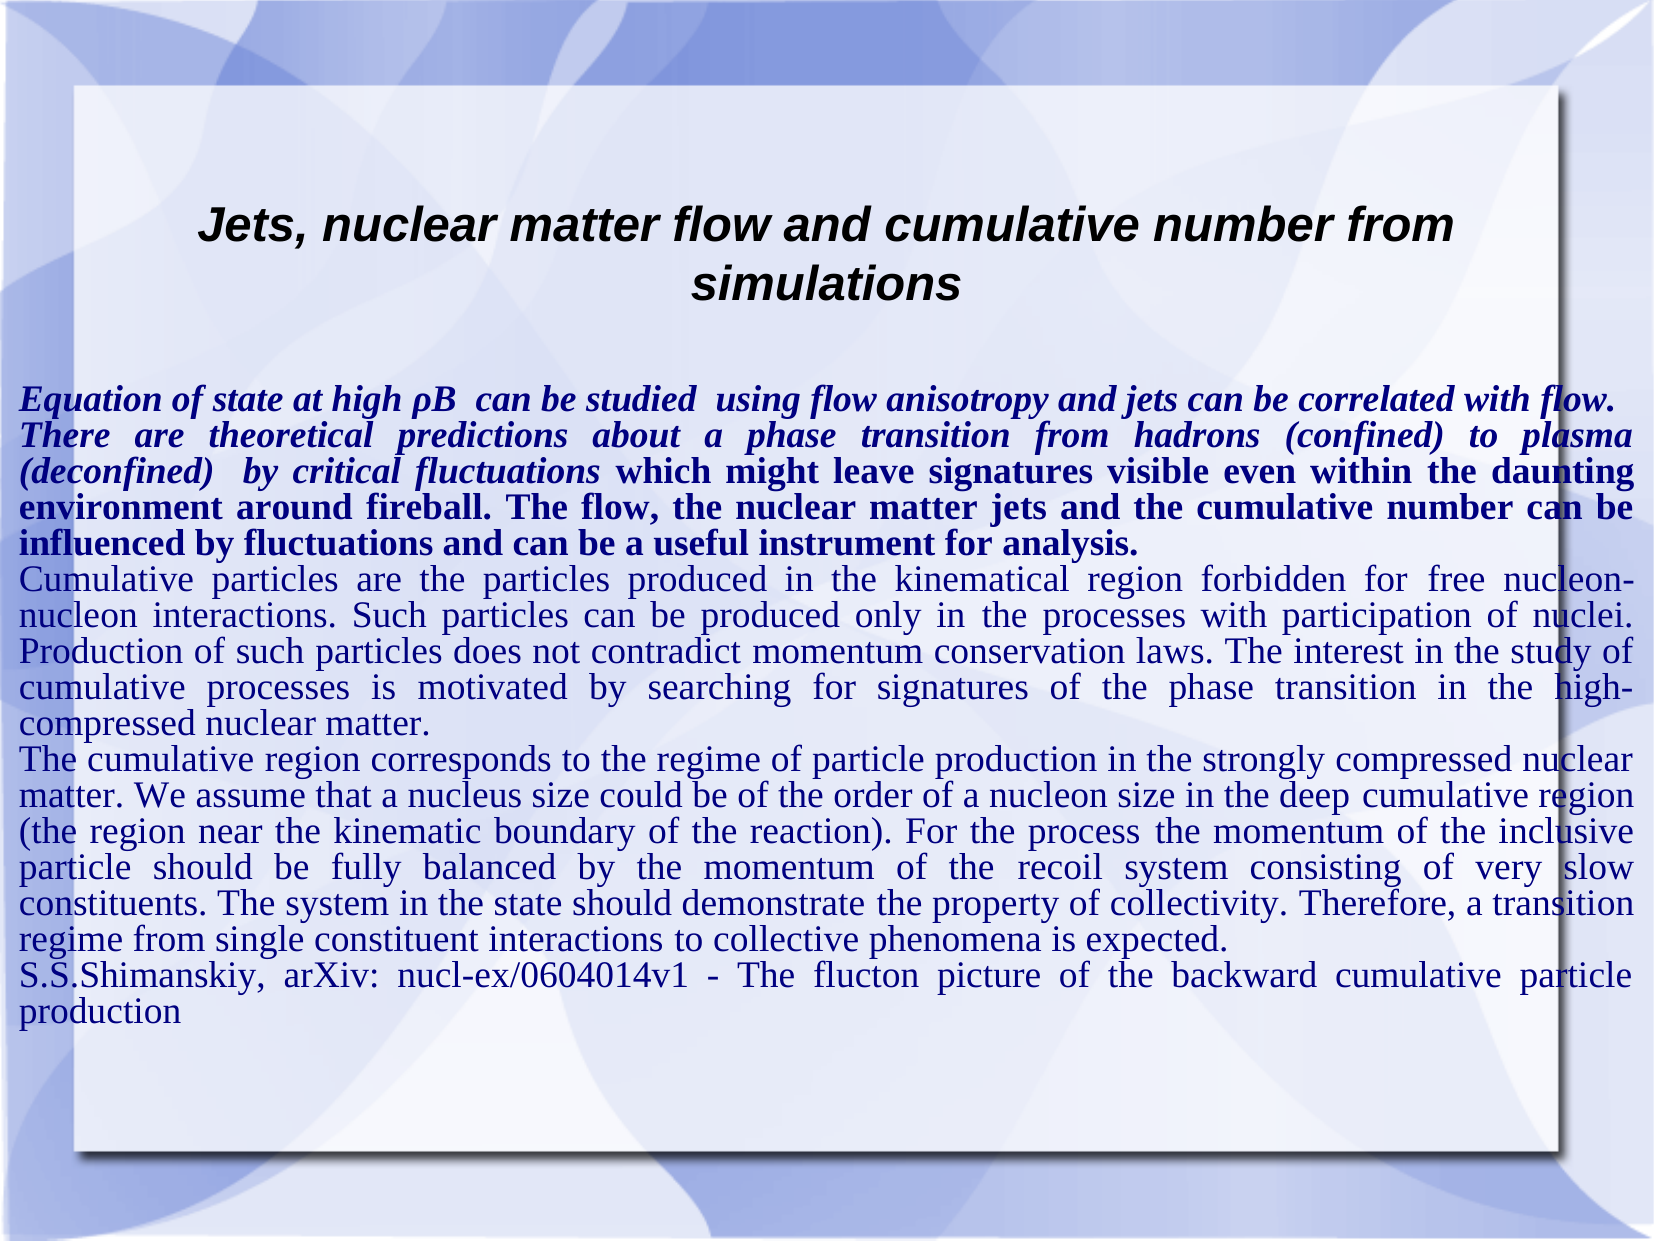

# Jets, nuclear matter flow and cumulative number from simulations
Equation of state at high ρB can be studied using flow anisotropy and jets can be correlated with flow.
There are theoretical predictions about a phase transition from hadrons (confined) to plasma (deconfined) by critical fluctuations which might leave signatures visible even within the daunting environment around fireball. The flow, the nuclear matter jets and the cumulative number can be influenced by fluctuations and can be a useful instrument for analysis.
Cumulative particles are the particles produced in the kinematical region forbidden for free nucleon-nucleon interactions. Such particles can be produced only in the processes with participation of nuclei. Production of such particles does not contradict momentum conservation laws. The interest in the study of cumulative processes is motivated by searching for signatures of the phase transition in the high-compressed nuclear matter.
The cumulative region corresponds to the regime of particle production in the strongly compressed nuclear matter. We assume that a nucleus size could be of the order of a nucleon size in the deep cumulative region (the region near the kinematic boundary of the reaction). For the process the momentum of the inclusive particle should be fully balanced by the momentum of the recoil system consisting of very slow constituents. The system in the state should demonstrate the property of collectivity. Therefore, a transition regime from single constituent interactions to collective phenomena is expected.
S.S.Shimanskiy, arXiv: nucl-ex/0604014v1 - The flucton picture of the backward cumulative particle production